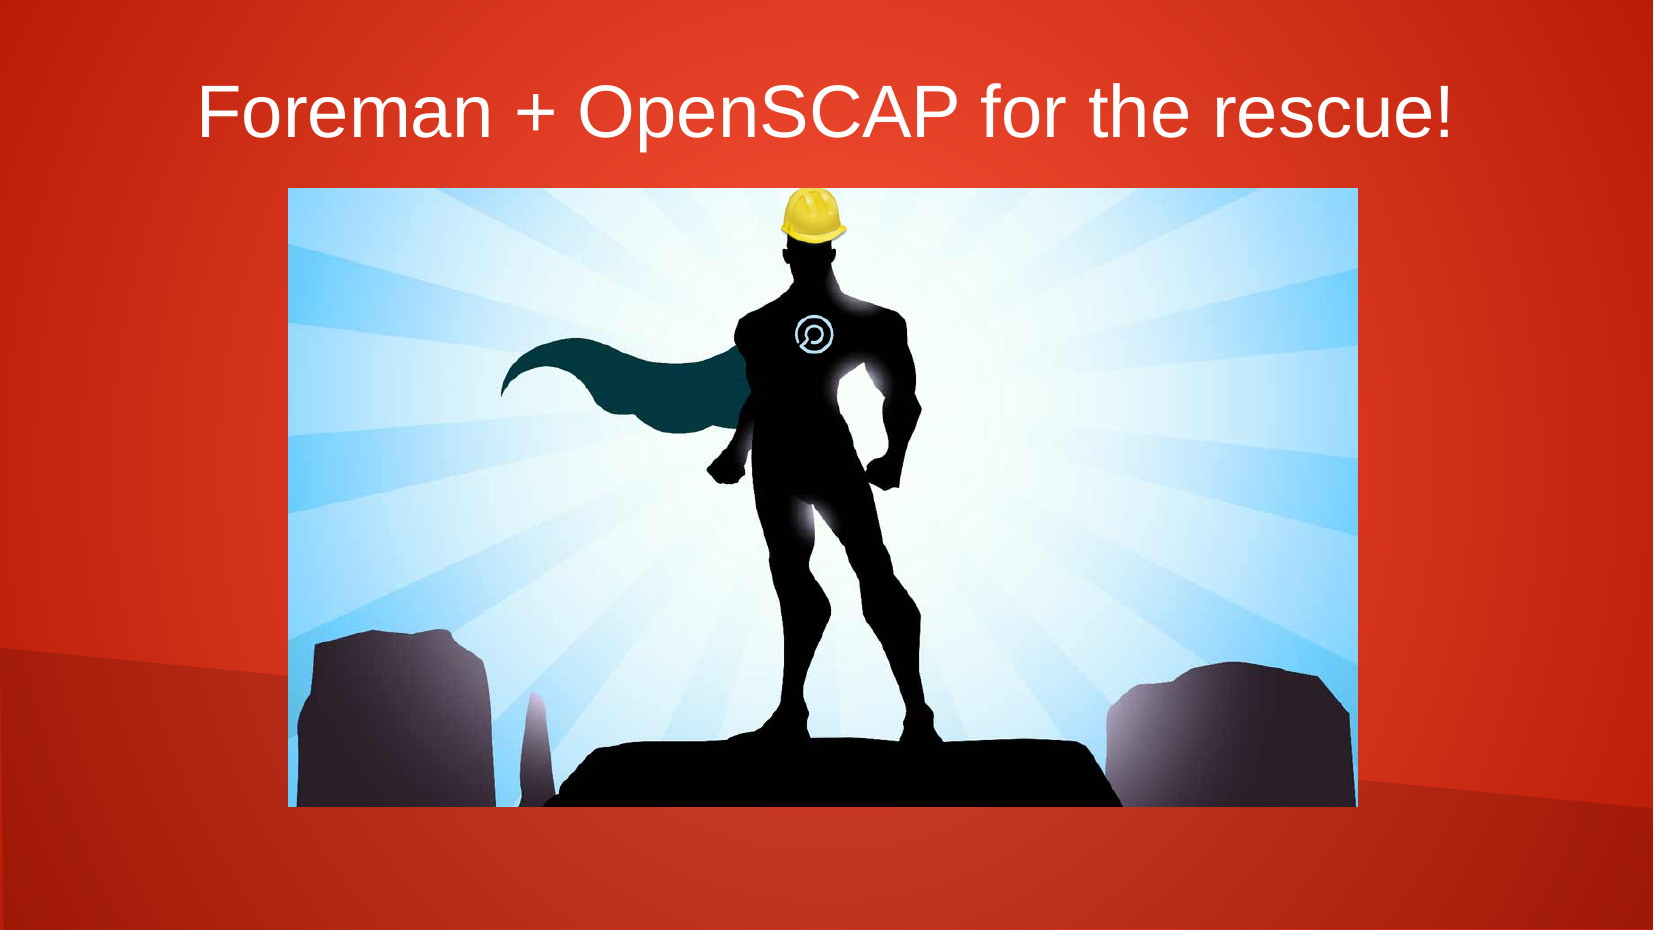

# Foreman + OpenSCAP for the rescue!